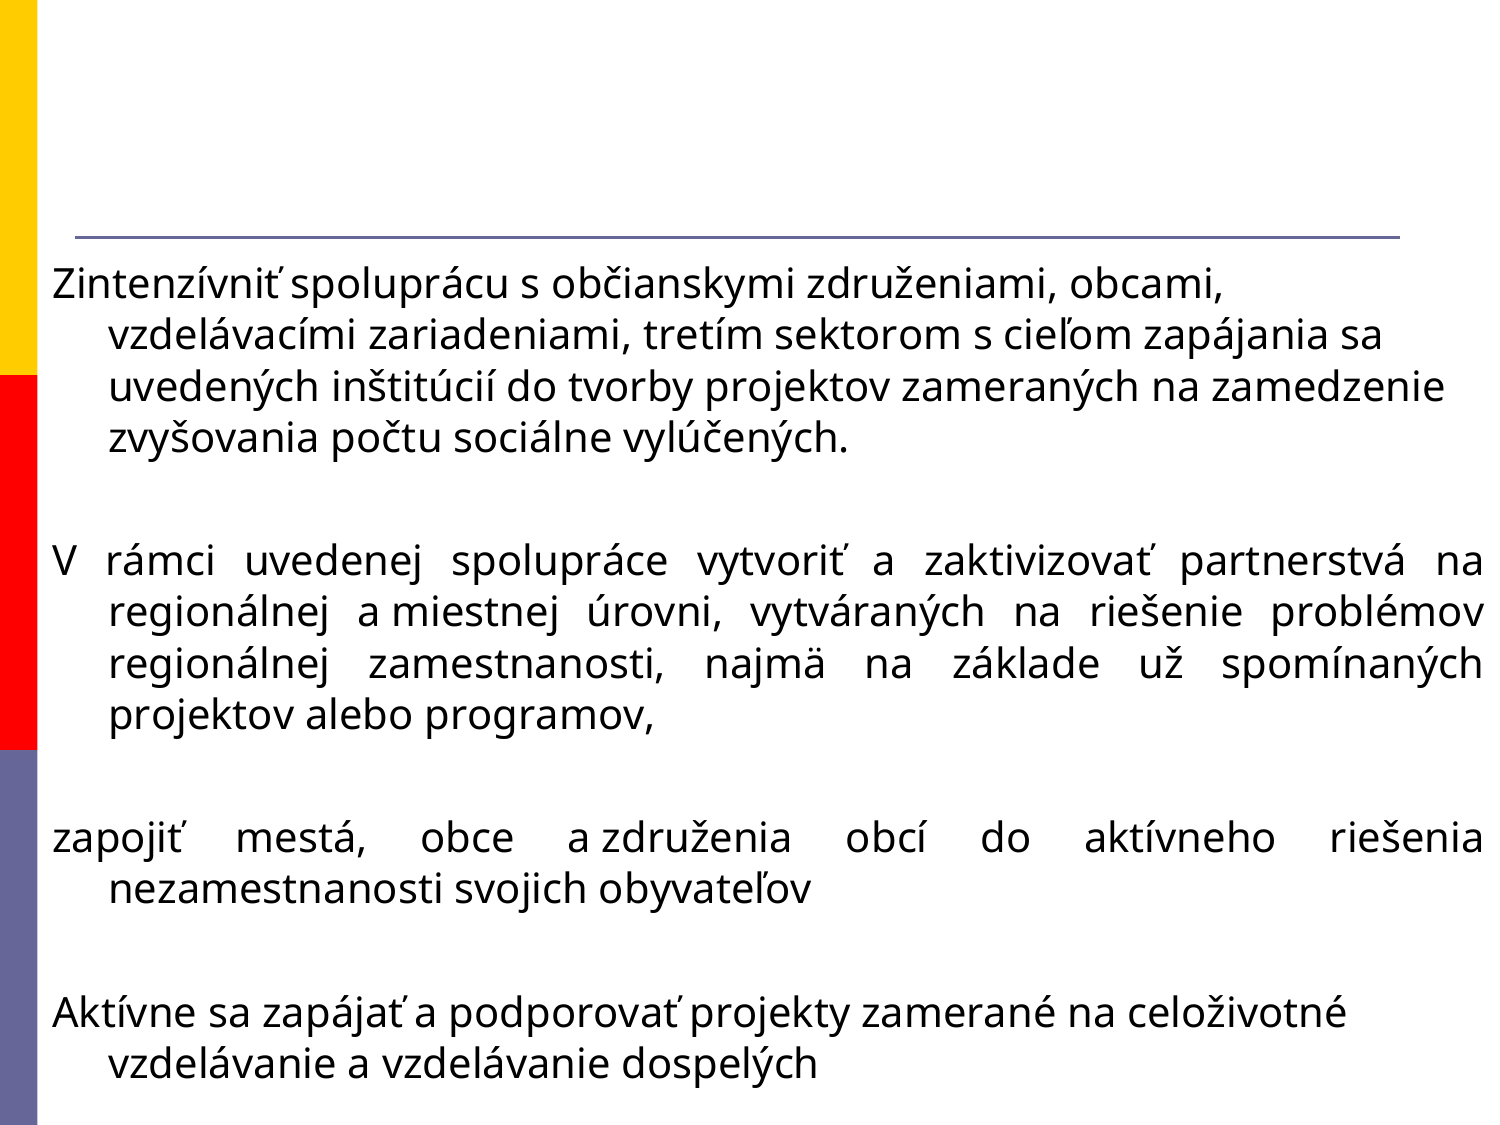

# Zintenzívniť spoluprácu s občianskymi združeniami, obcami, vzdelávacími zariadeniami, tretím sektorom s cieľom zapájania sa uvedených inštitúcií do tvorby projektov zameraných na zamedzenie zvyšovania počtu sociálne vylúčených.
V rámci uvedenej spolupráce vytvoriť a zaktivizovať partnerstvá na regionálnej a miestnej úrovni, vytváraných na riešenie problémov regionálnej zamestnanosti, najmä na základe už spomínaných projektov alebo programov,
zapojiť mestá, obce a združenia obcí do aktívneho riešenia nezamestnanosti svojich obyvateľov
Aktívne sa zapájať a podporovať projekty zamerané na celoživotné vzdelávanie a vzdelávanie dospelých